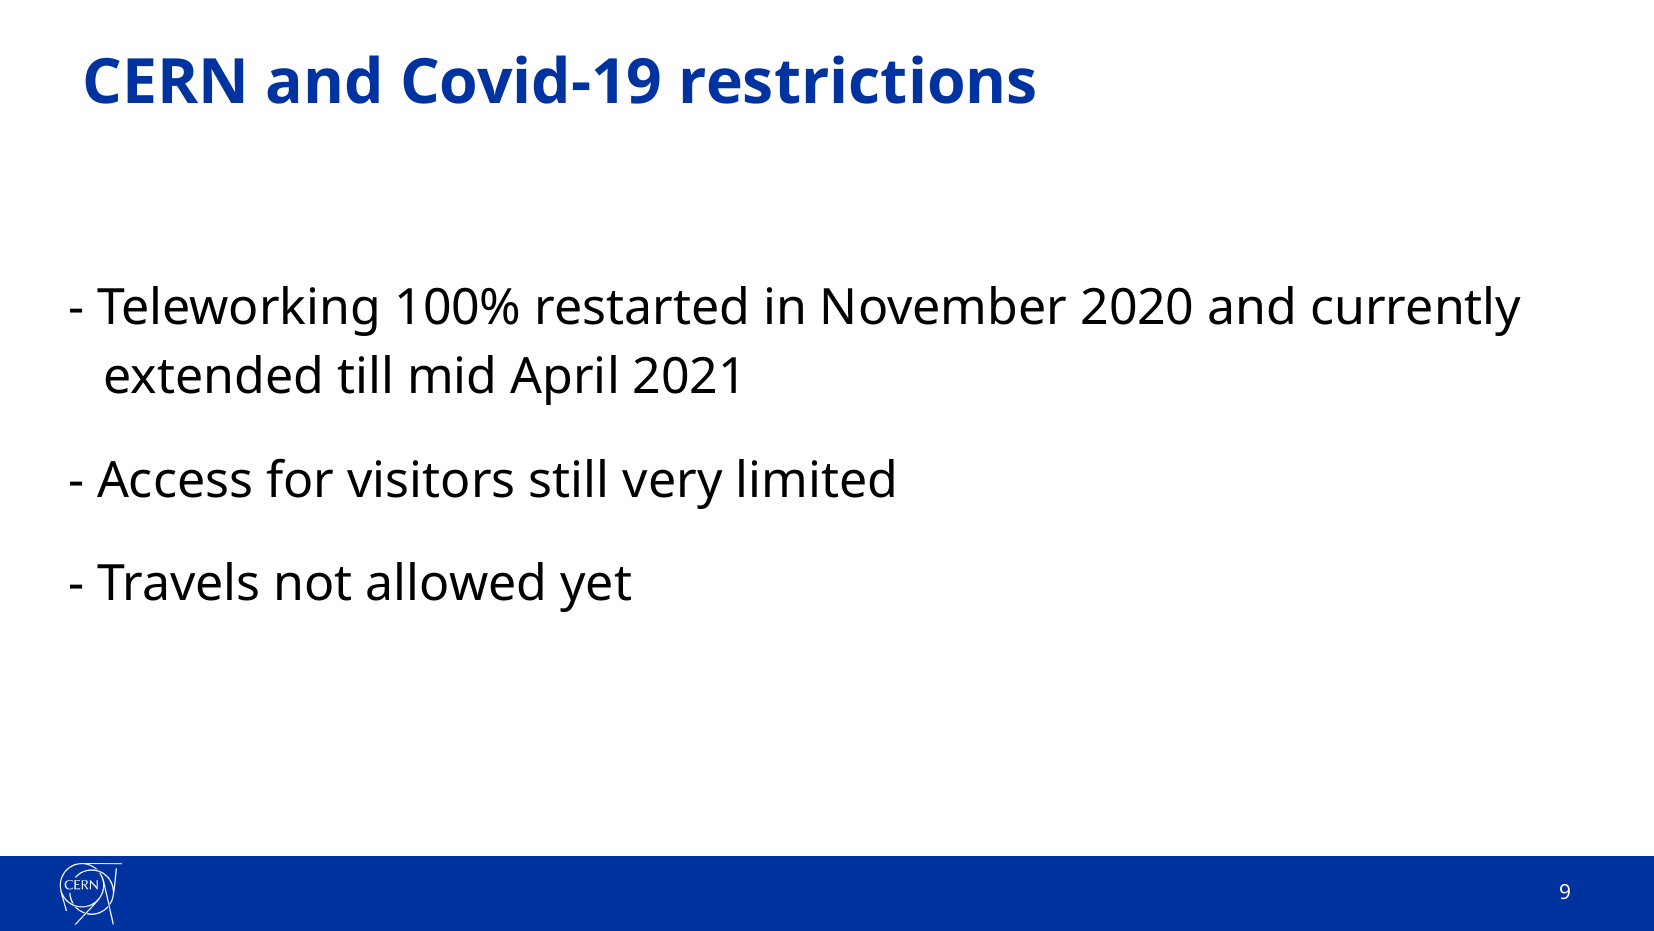

# CERN and Covid-19 restrictions
- Teleworking 100% restarted in November 2020 and currently extended till mid April 2021
- Access for visitors still very limited
- Travels not allowed yet
9